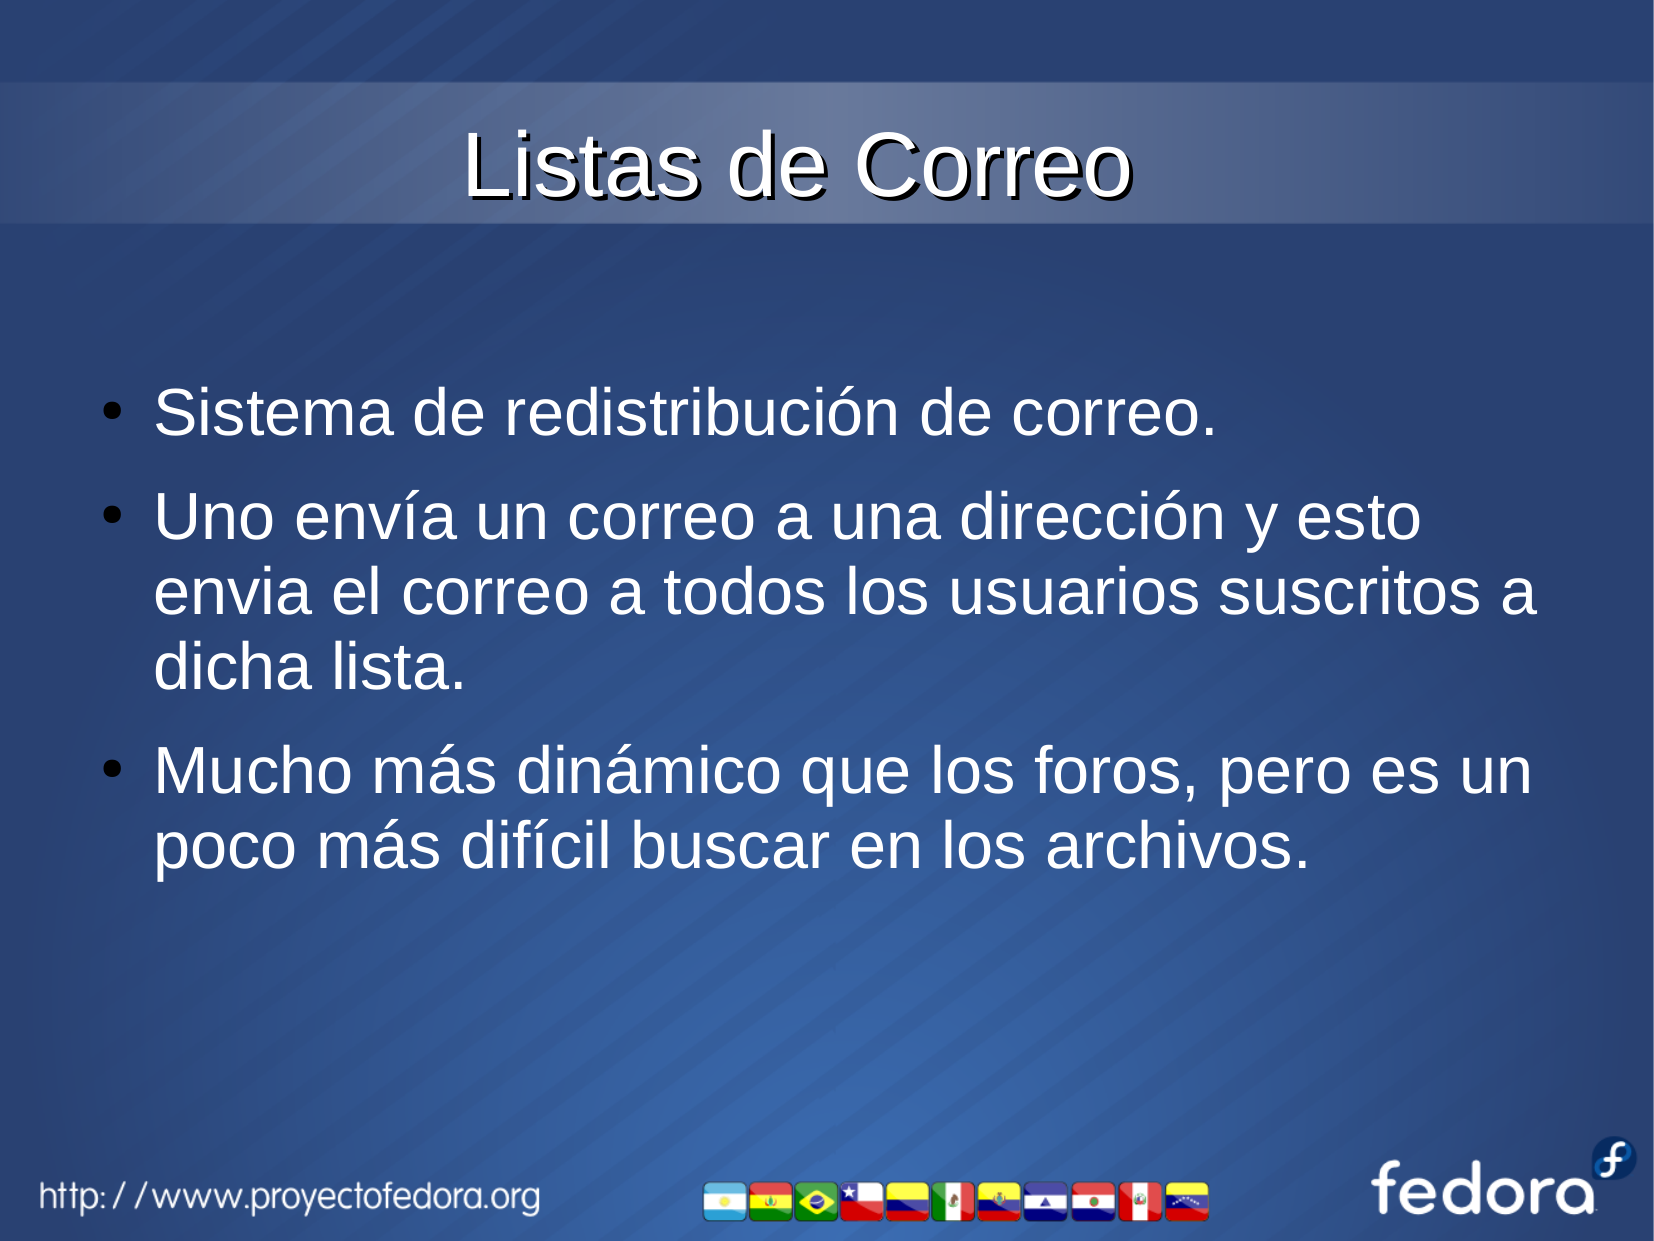

# Listas de Correo
Sistema de redistribución de correo.
Uno envía un correo a una dirección y esto envia el correo a todos los usuarios suscritos a dicha lista.
Mucho más dinámico que los foros, pero es un poco más difícil buscar en los archivos.